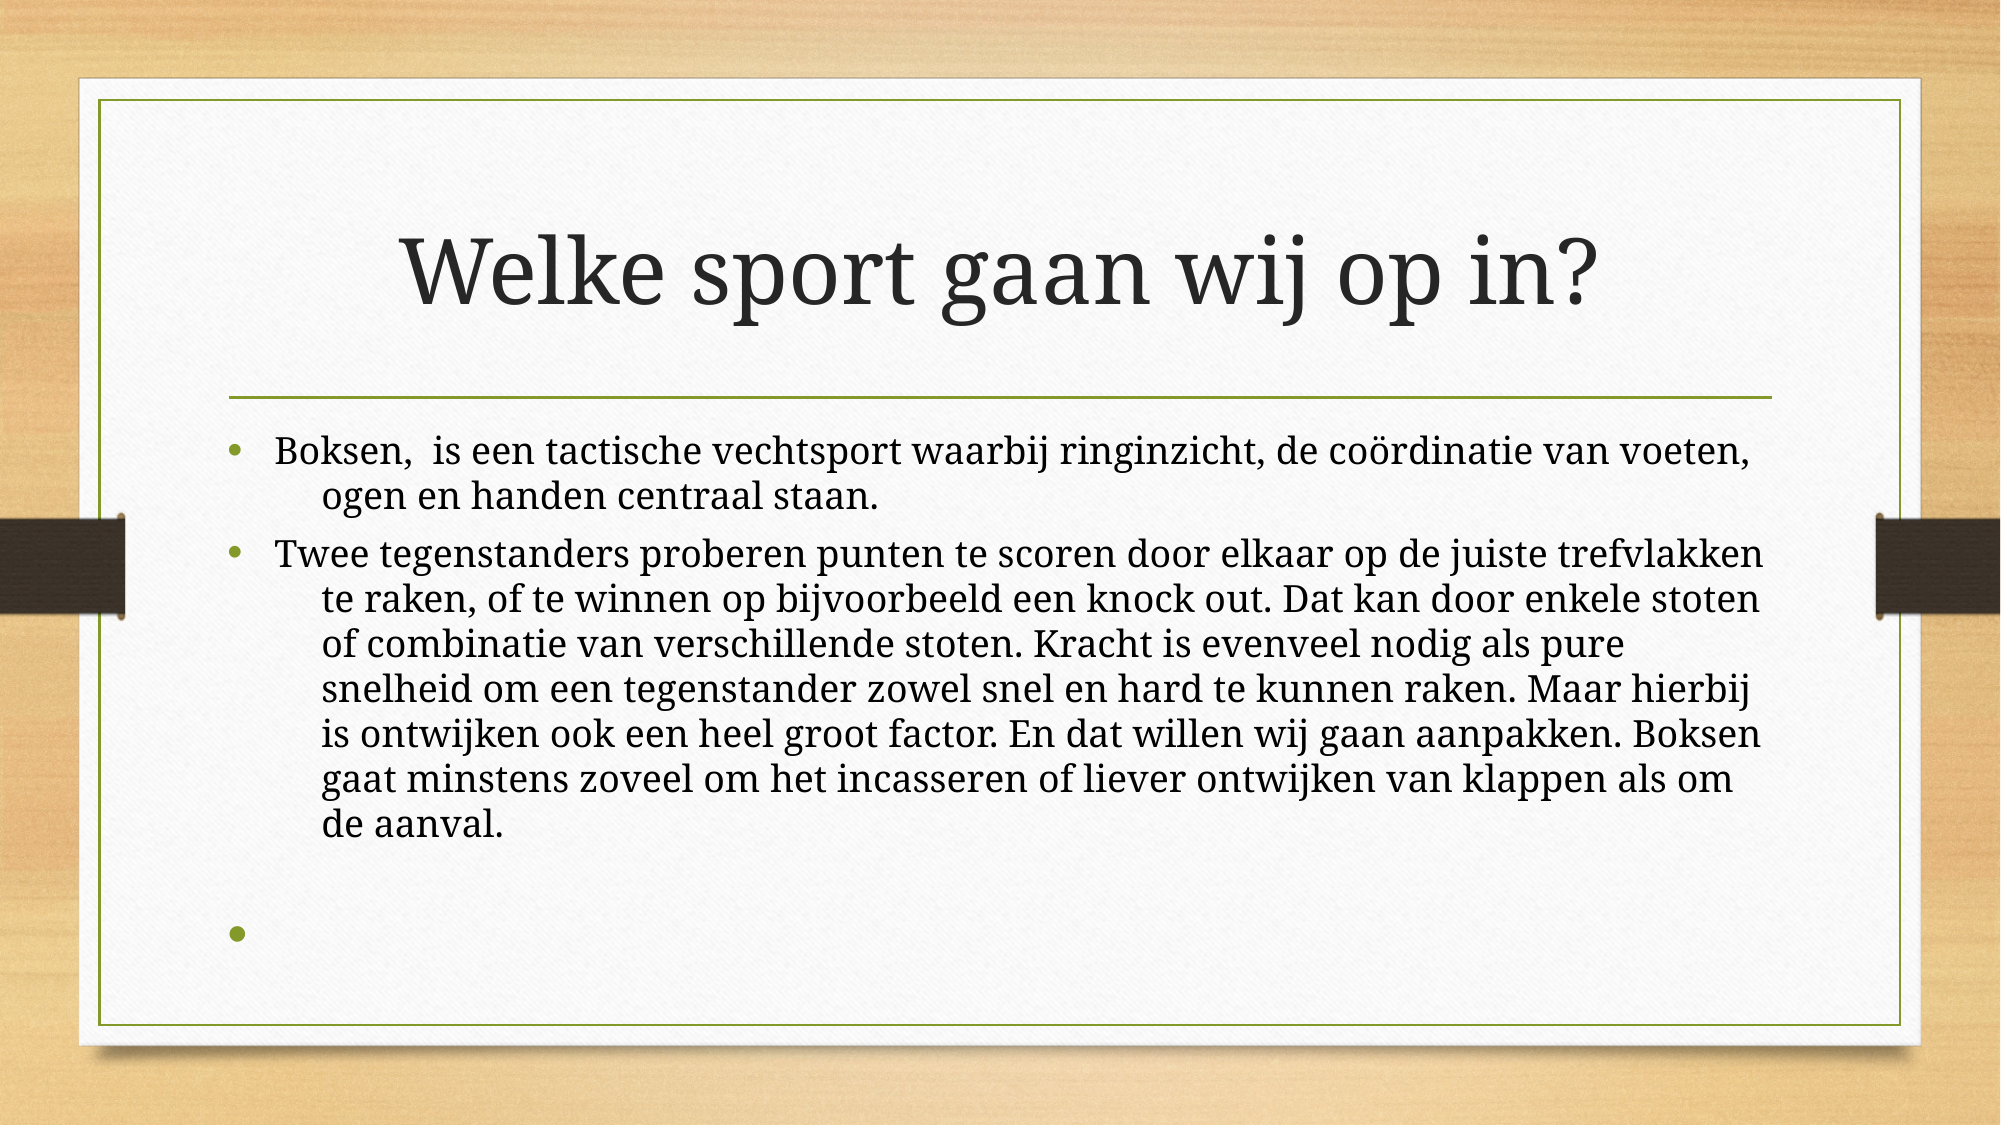

# Welke sport gaan wij op in?
Boksen,  is een tactische vechtsport waarbij ringinzicht, de coördinatie van voeten, ogen en handen centraal staan.
Twee tegenstanders proberen punten te scoren door elkaar op de juiste trefvlakken te raken, of te winnen op bijvoorbeeld een knock out. Dat kan door enkele stoten of combinatie van verschillende stoten. Kracht is evenveel nodig als pure snelheid om een tegenstander zowel snel en hard te kunnen raken. Maar hierbij is ontwijken ook een heel groot factor. En dat willen wij gaan aanpakken. Boksen gaat minstens zoveel om het incasseren of liever ontwijken van klappen als om de aanval.